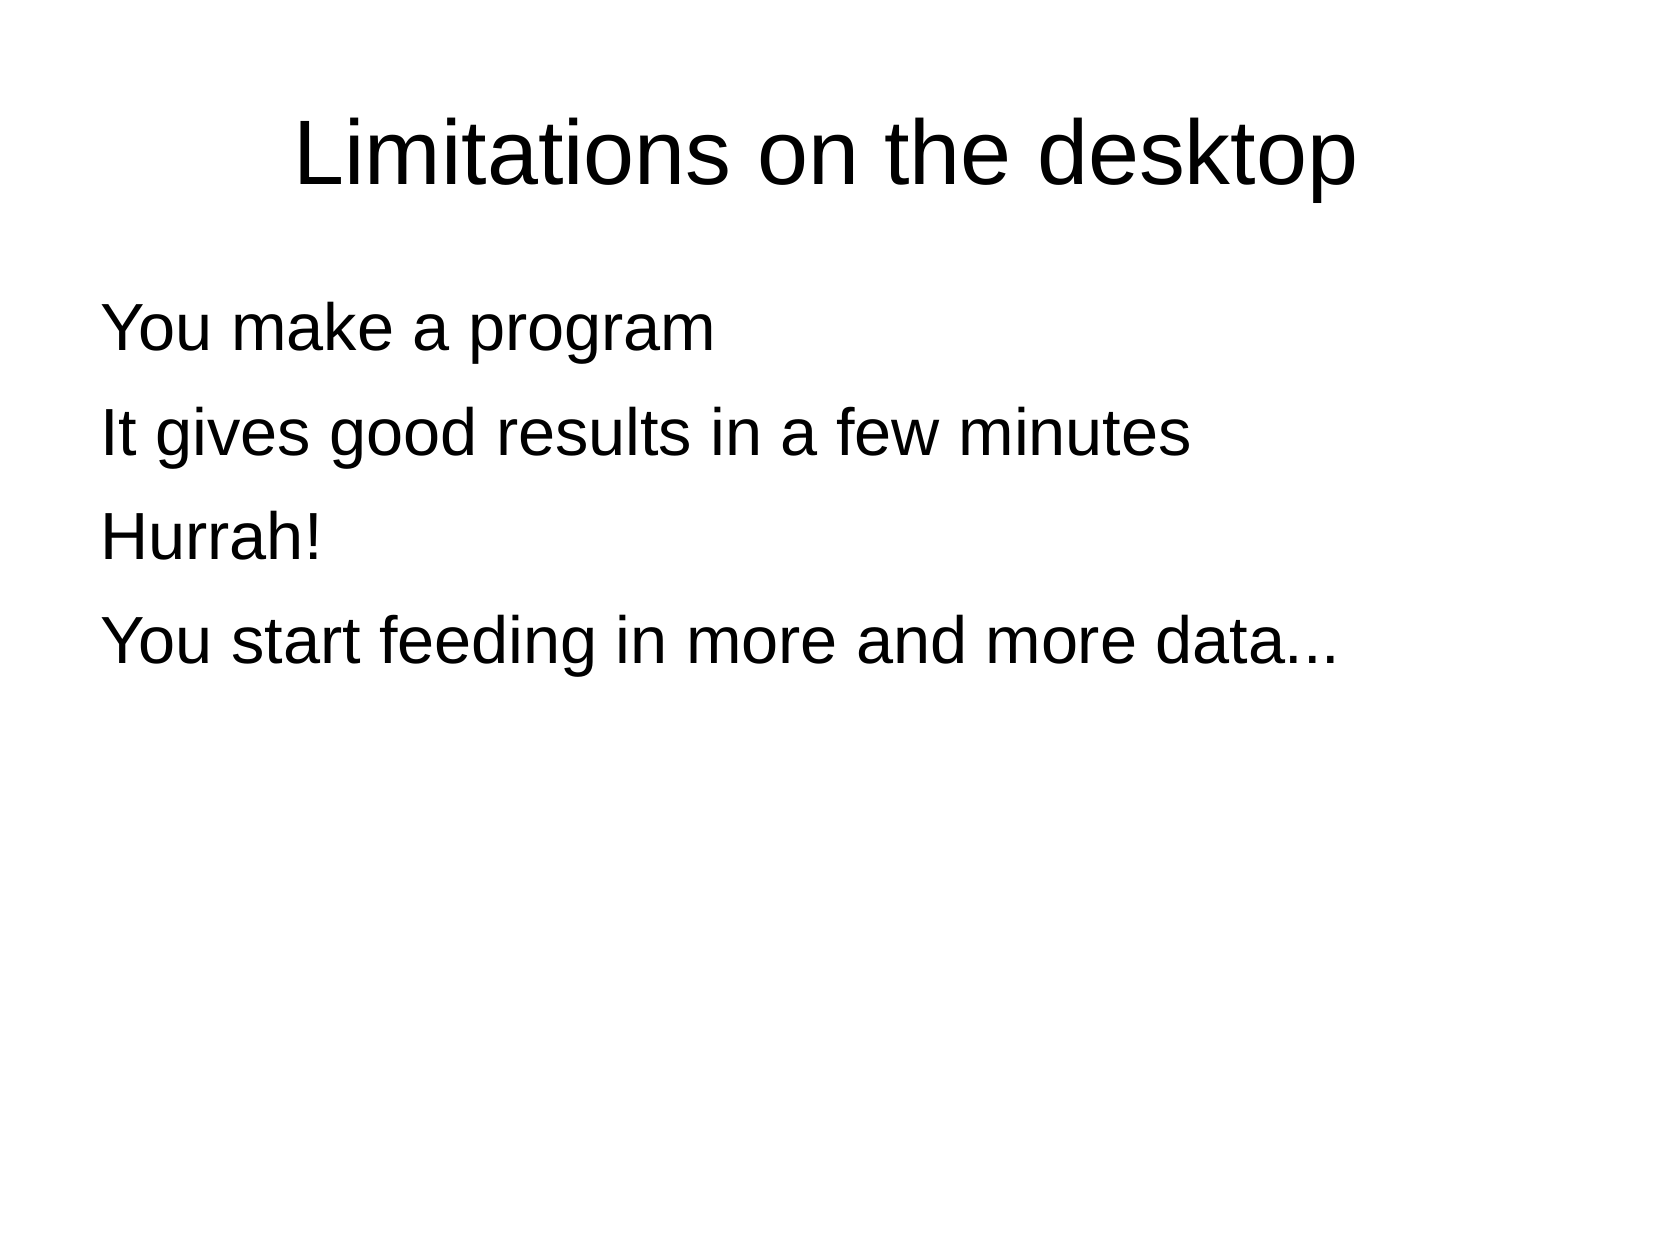

# Limitations on the desktop
You make a program
It gives good results in a few minutes
Hurrah!
You start feeding in more and more data...